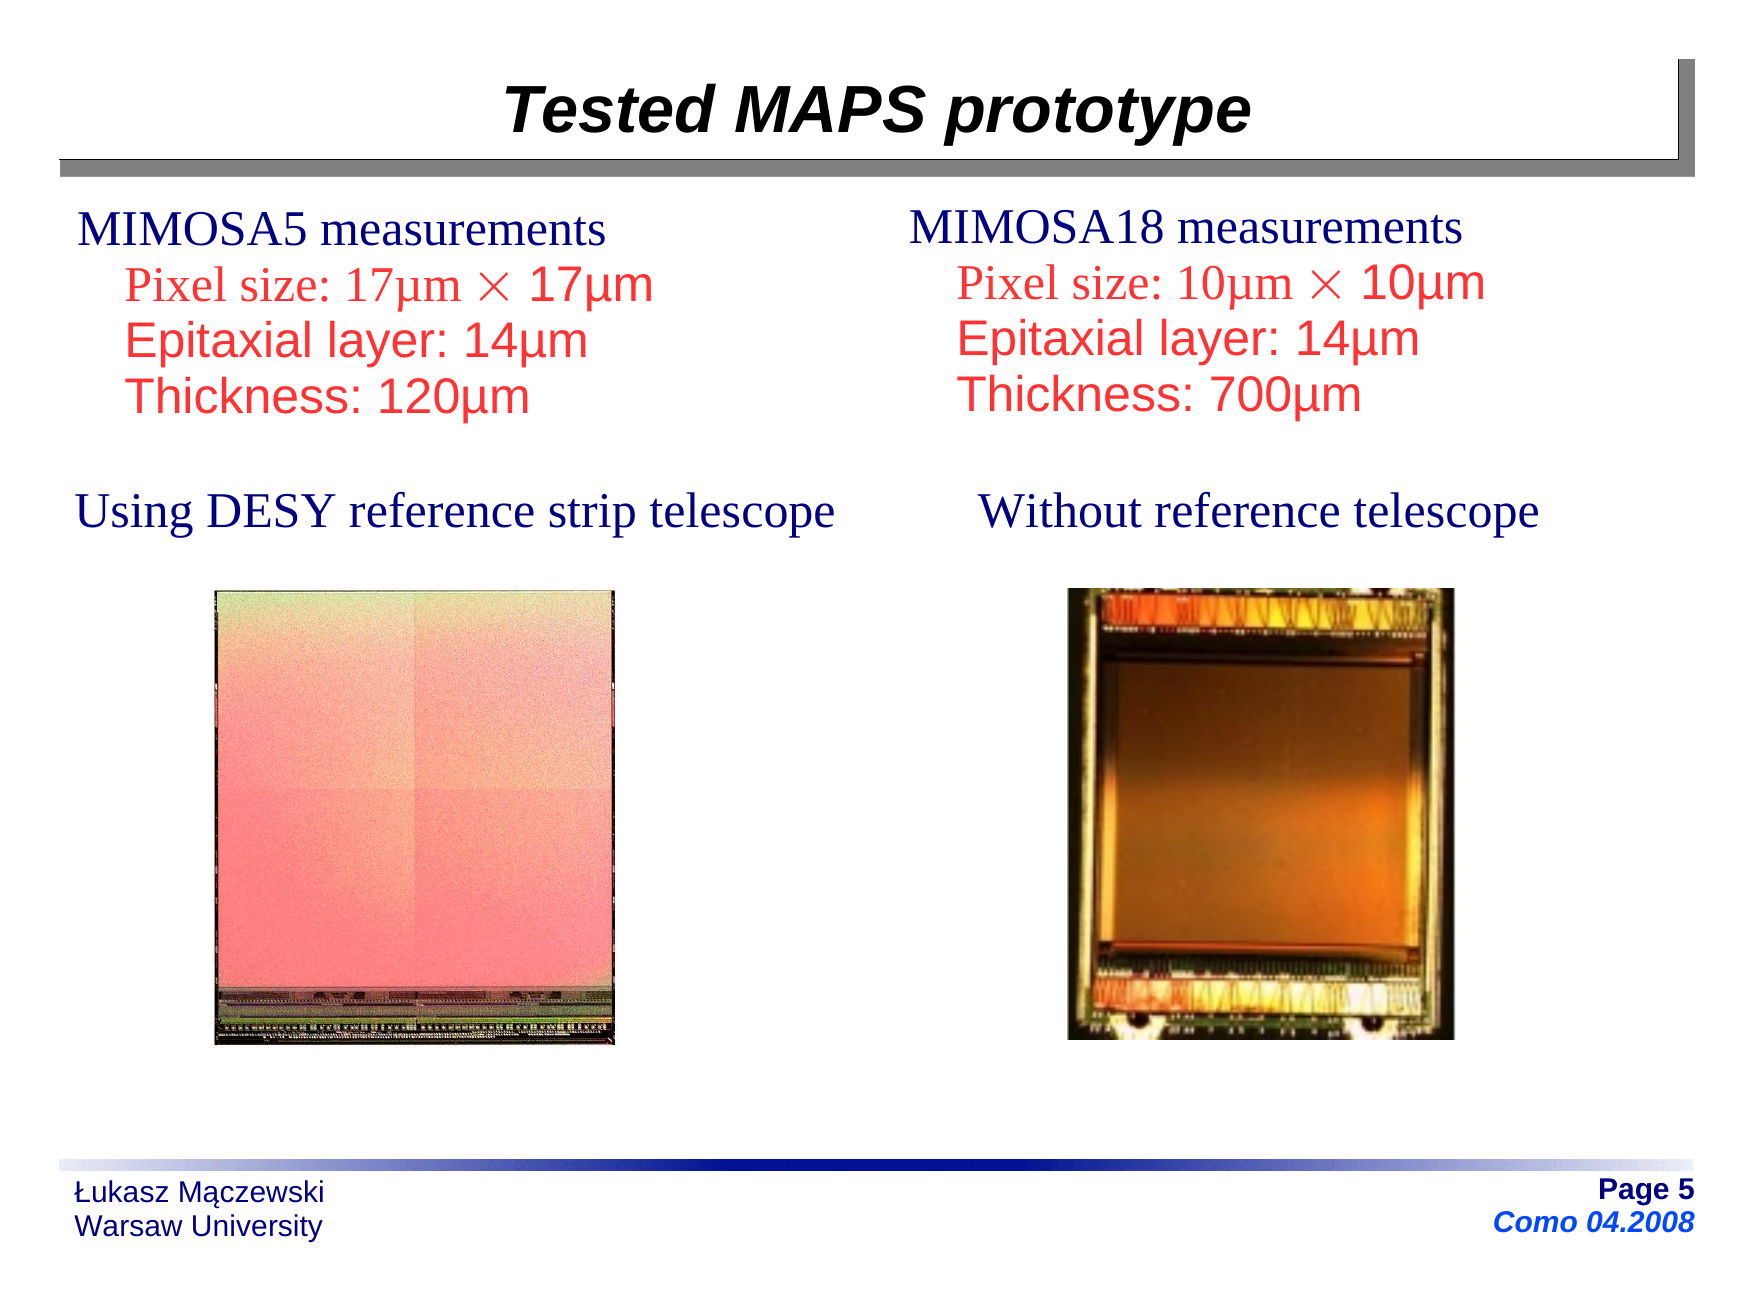

# Tested MAPS prototype
MIMOSA18 measurements
Pixel size: 10µm  10µm
Epitaxial layer: 14µm
Thickness: 700µm
MIMOSA5 measurements
Pixel size: 17µm  17µm
Epitaxial layer: 14µm
Thickness: 120µm
Using DESY reference strip telescope
Without reference telescope